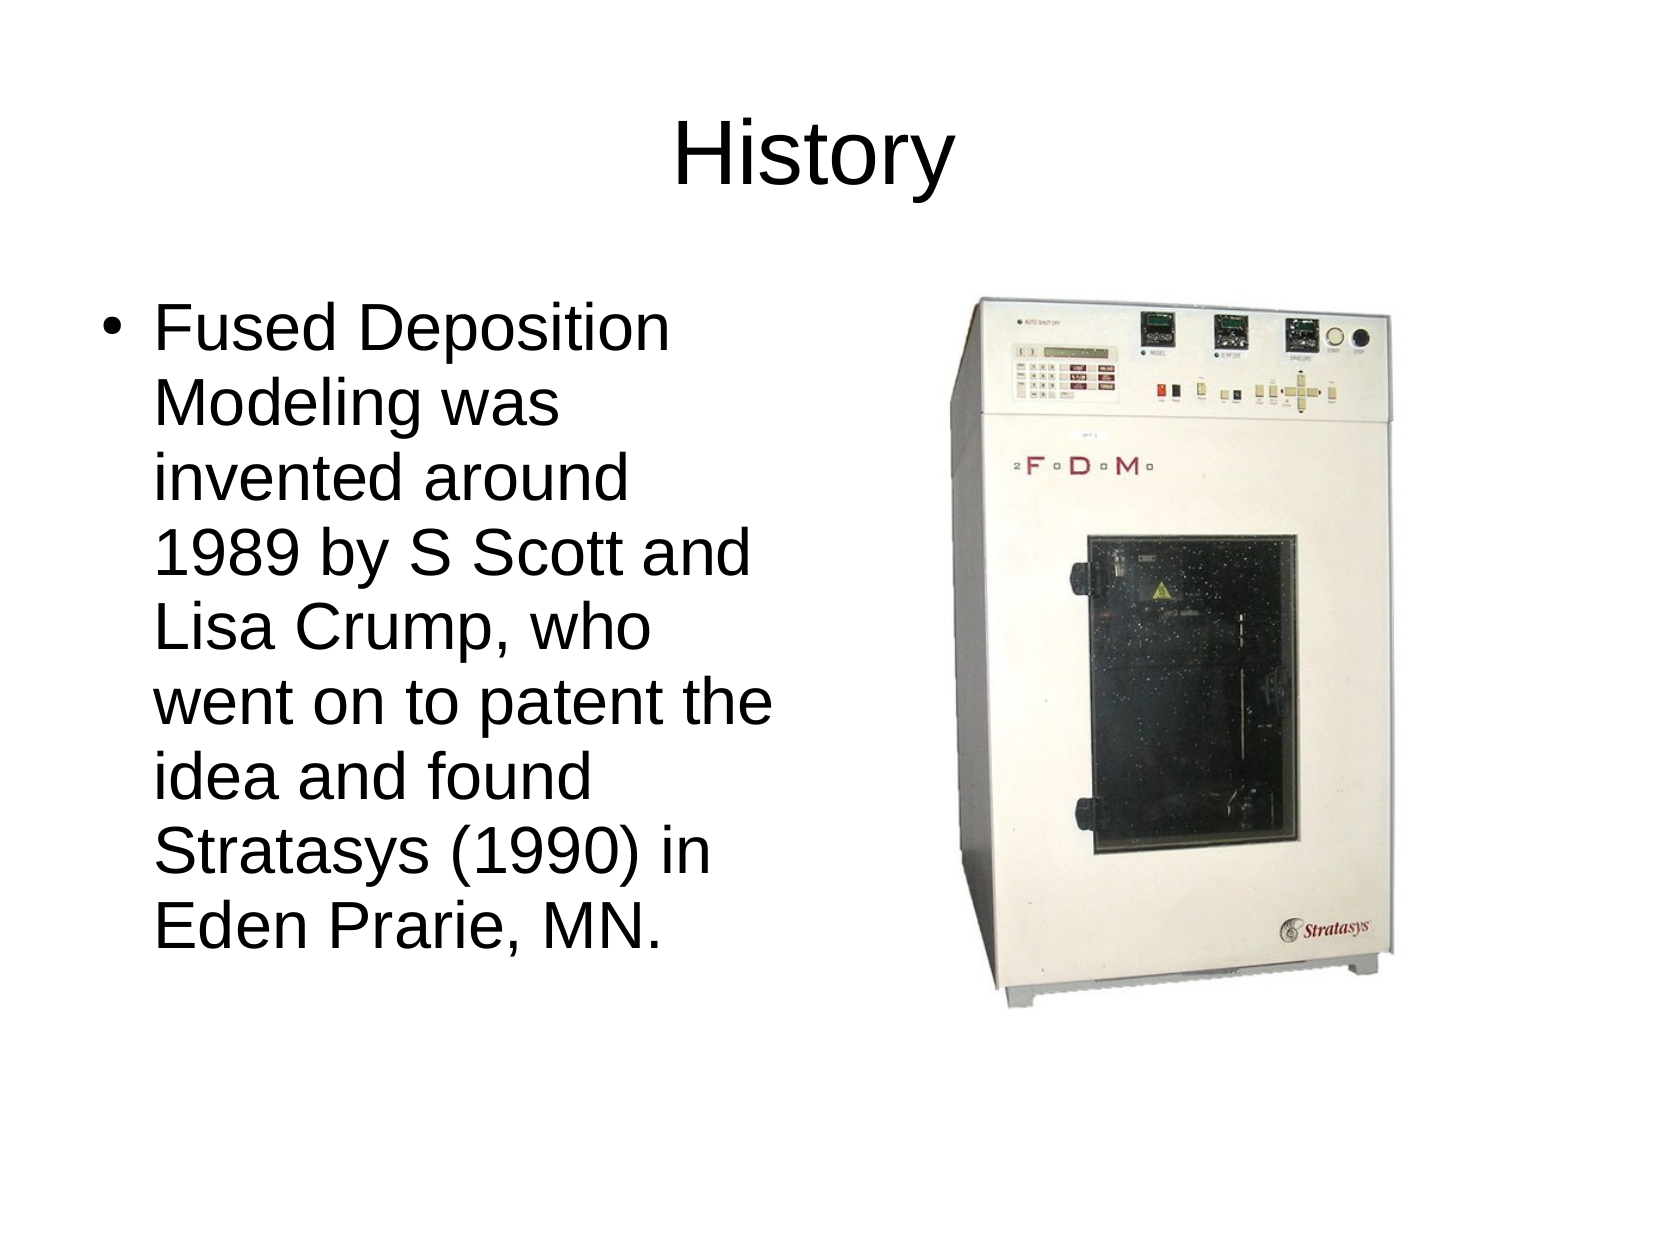

# History
Fused Deposition Modeling was invented around 1989 by S Scott and Lisa Crump, who went on to patent the idea and found Stratasys (1990) in Eden Prarie, MN.